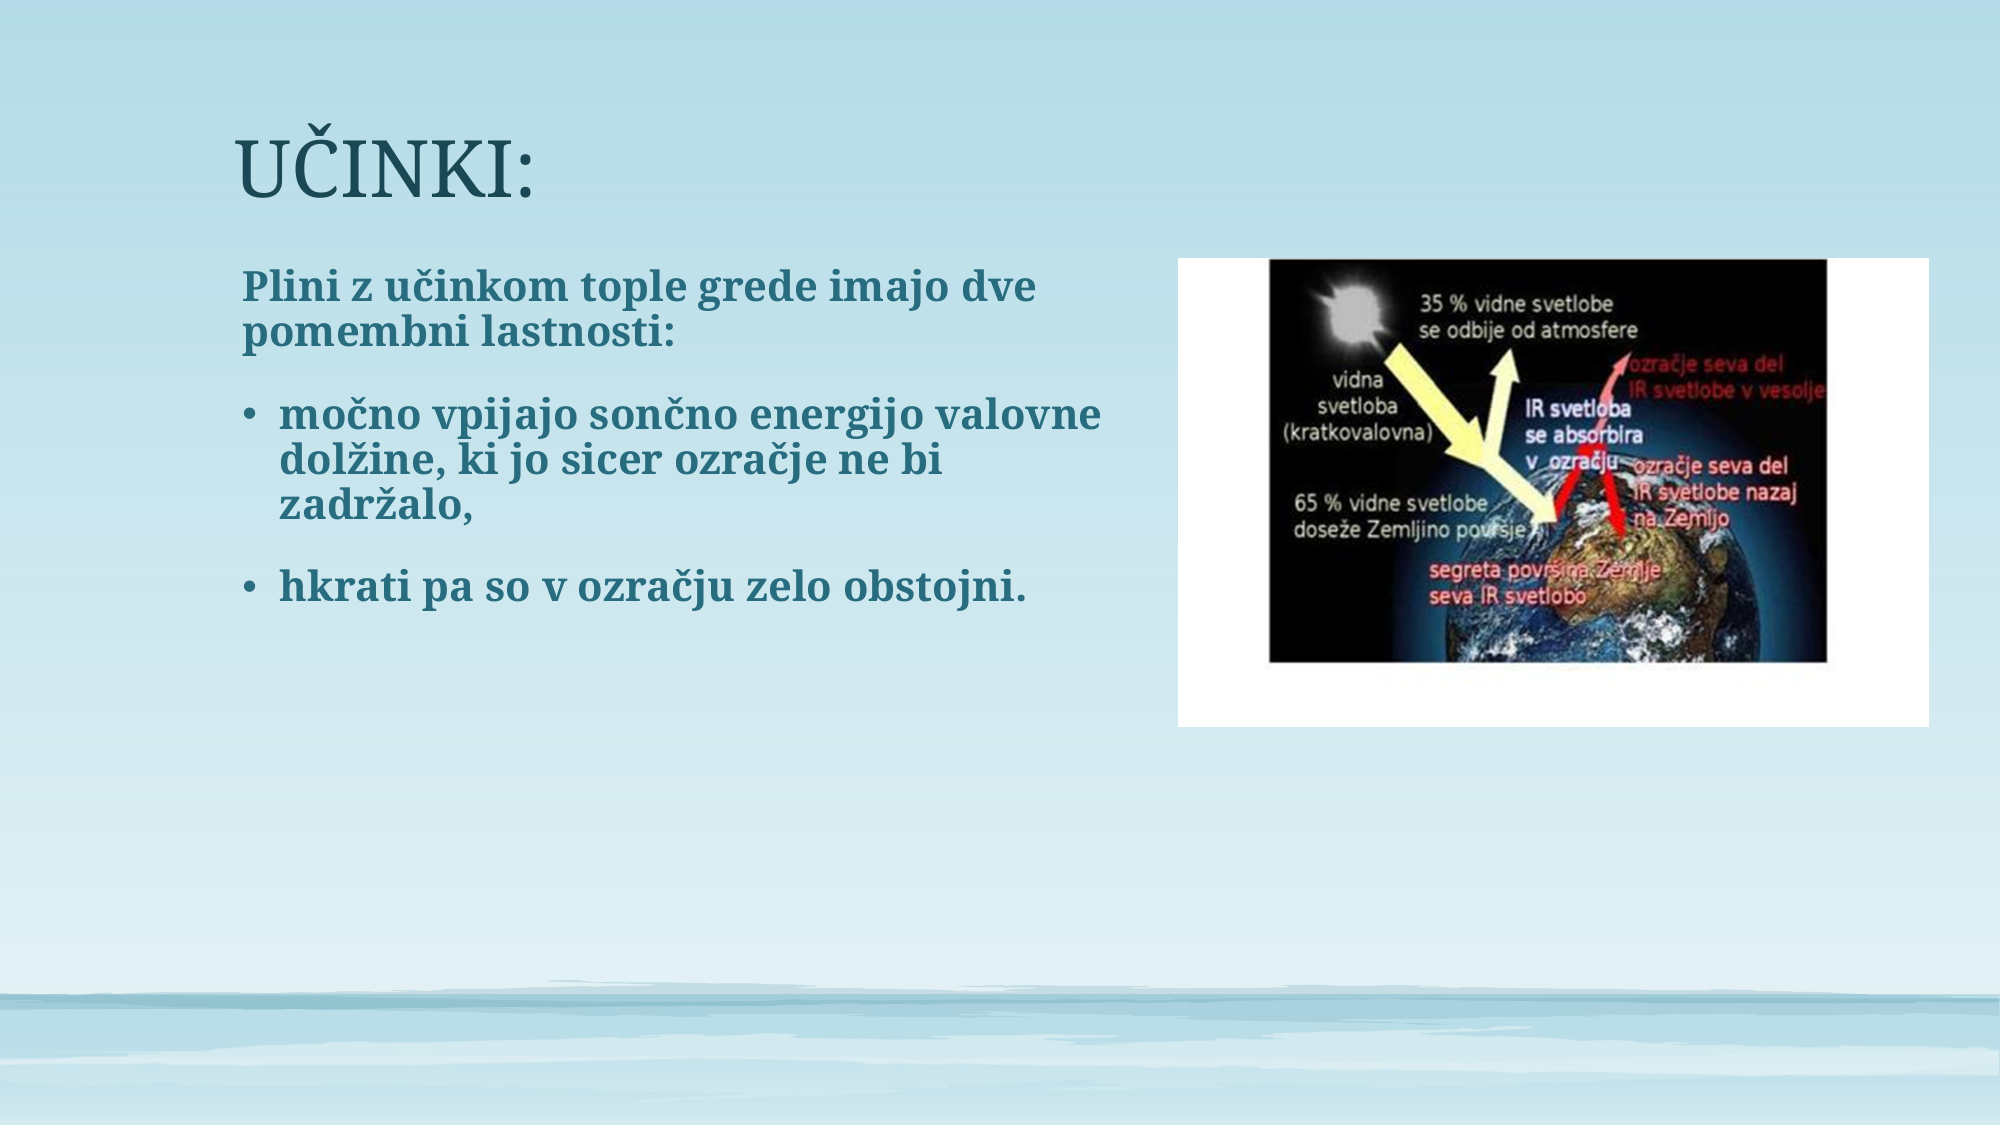

# UČINKI:
Plini z učinkom tople grede imajo dve pomembni lastnosti:
močno vpijajo sončno energijo valovne dolžine, ki jo sicer ozračje ne bi zadržalo,
hkrati pa so v ozračju zelo obstojni.